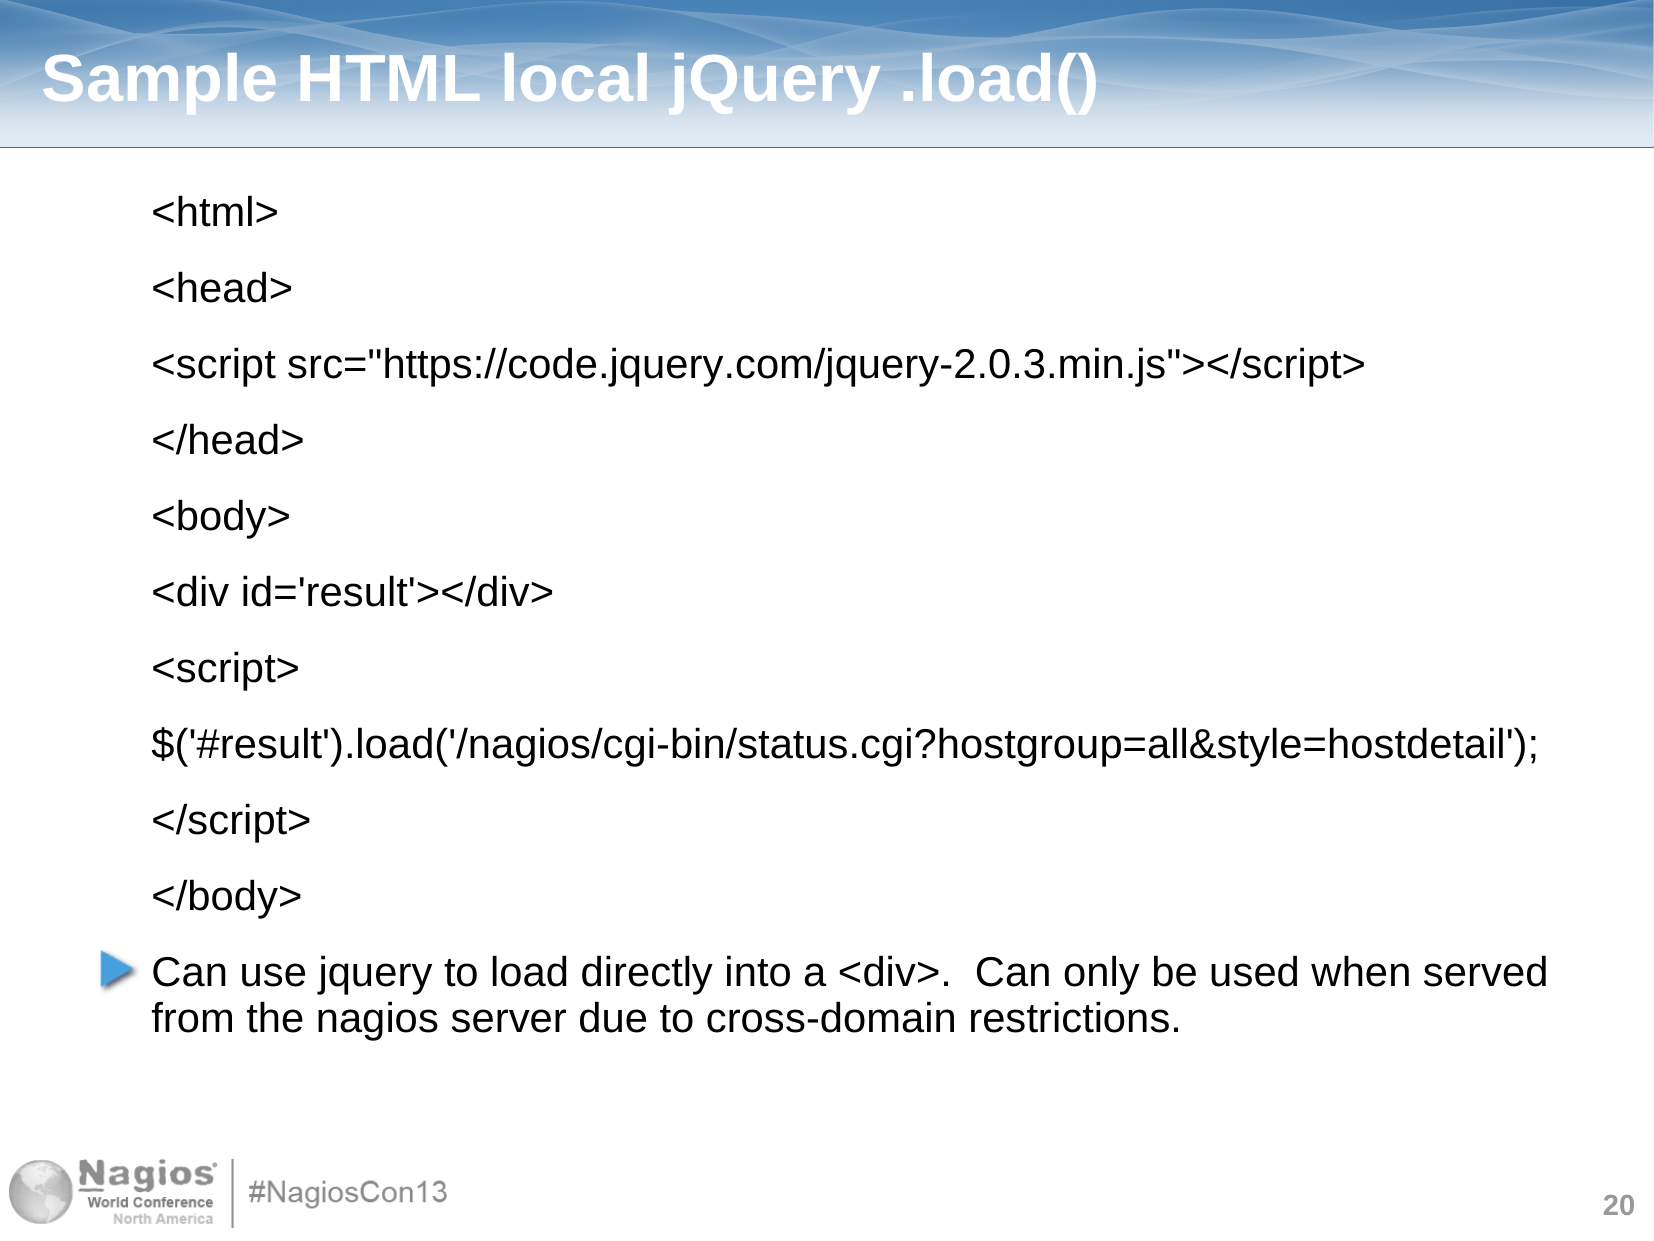

# Sample HTML local jQuery .load()
<html>
<head>
<script src="https://code.jquery.com/jquery-2.0.3.min.js"></script>
</head>
<body>
<div id='result'></div>
<script>
$('#result').load('/nagios/cgi-bin/status.cgi?hostgroup=all&style=hostdetail');
</script>
</body>
Can use jquery to load directly into a <div>. Can only be used when served from the nagios server due to cross-domain restrictions.
20